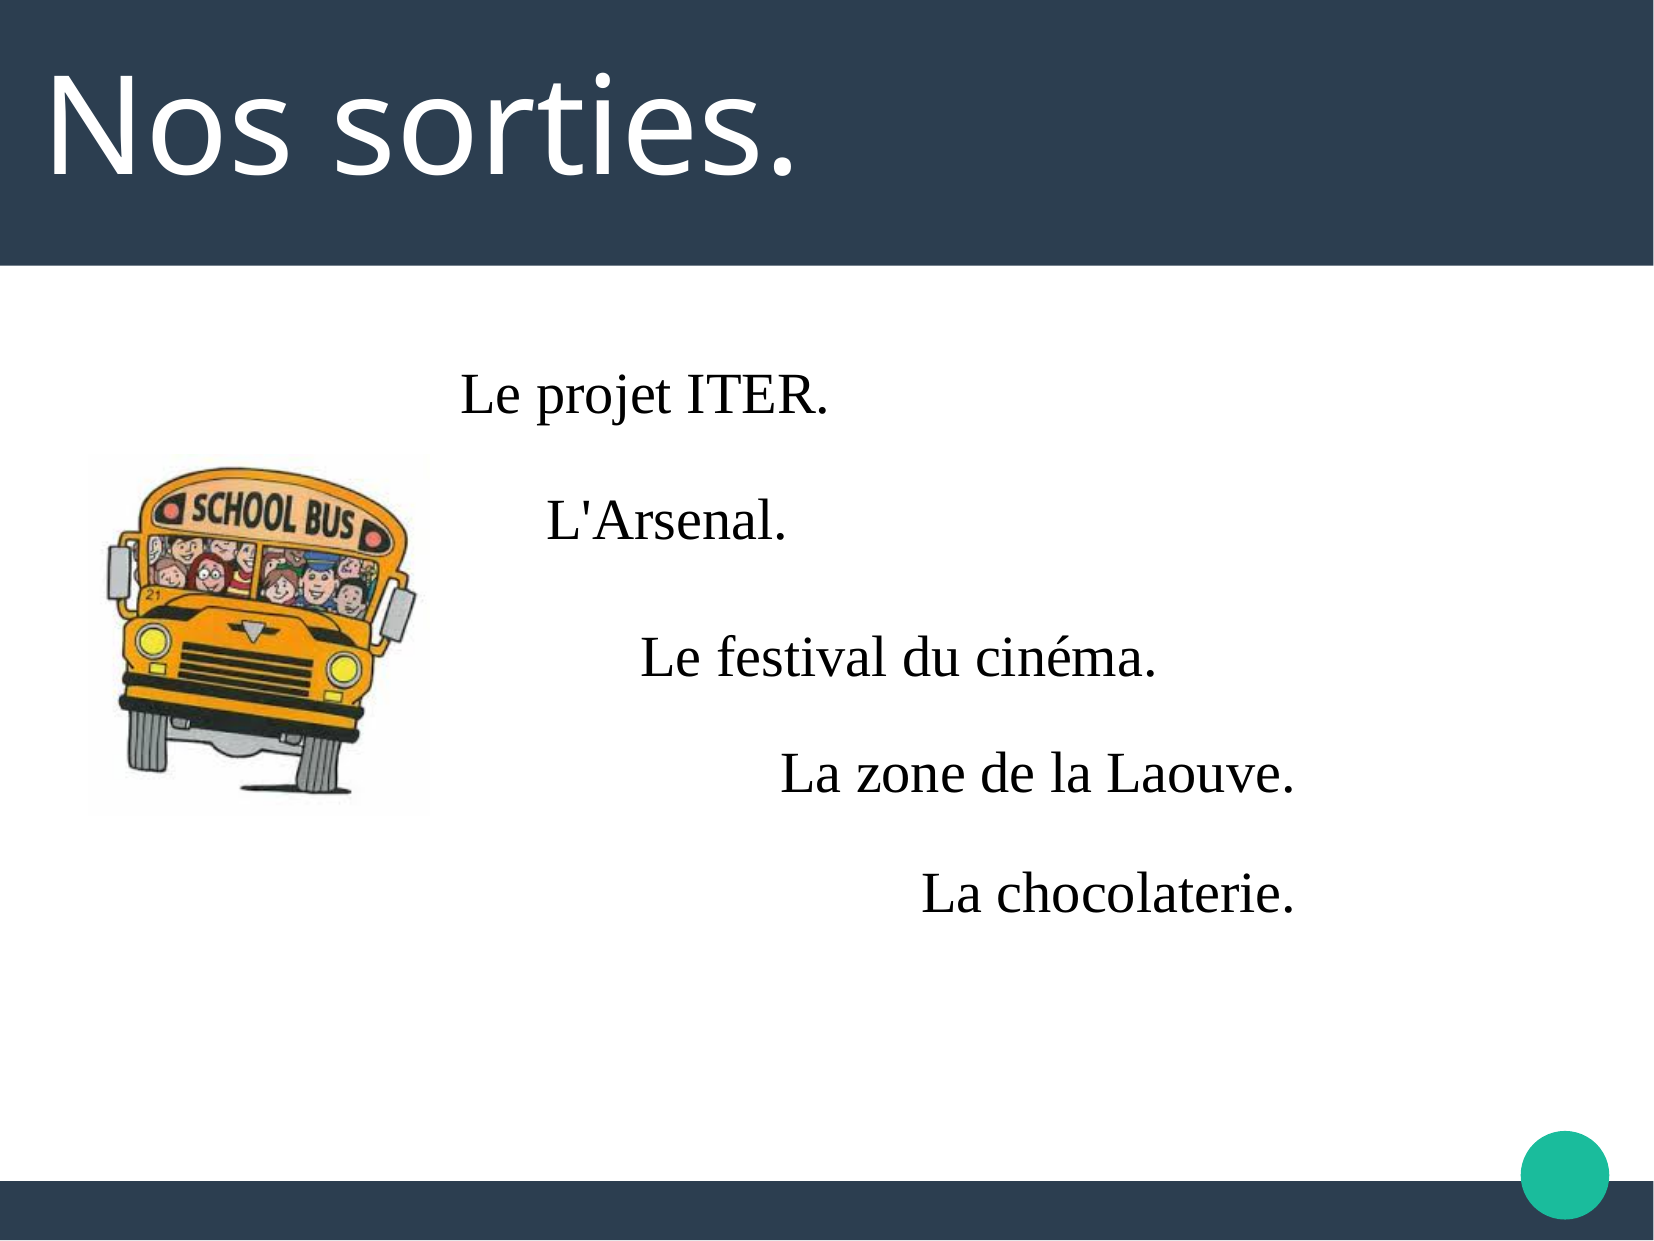

# Nos sorties.
 Le projet ITER.
L'Arsenal.
Le festival du cinéma.
La zone de la Laouve.
La chocolaterie.